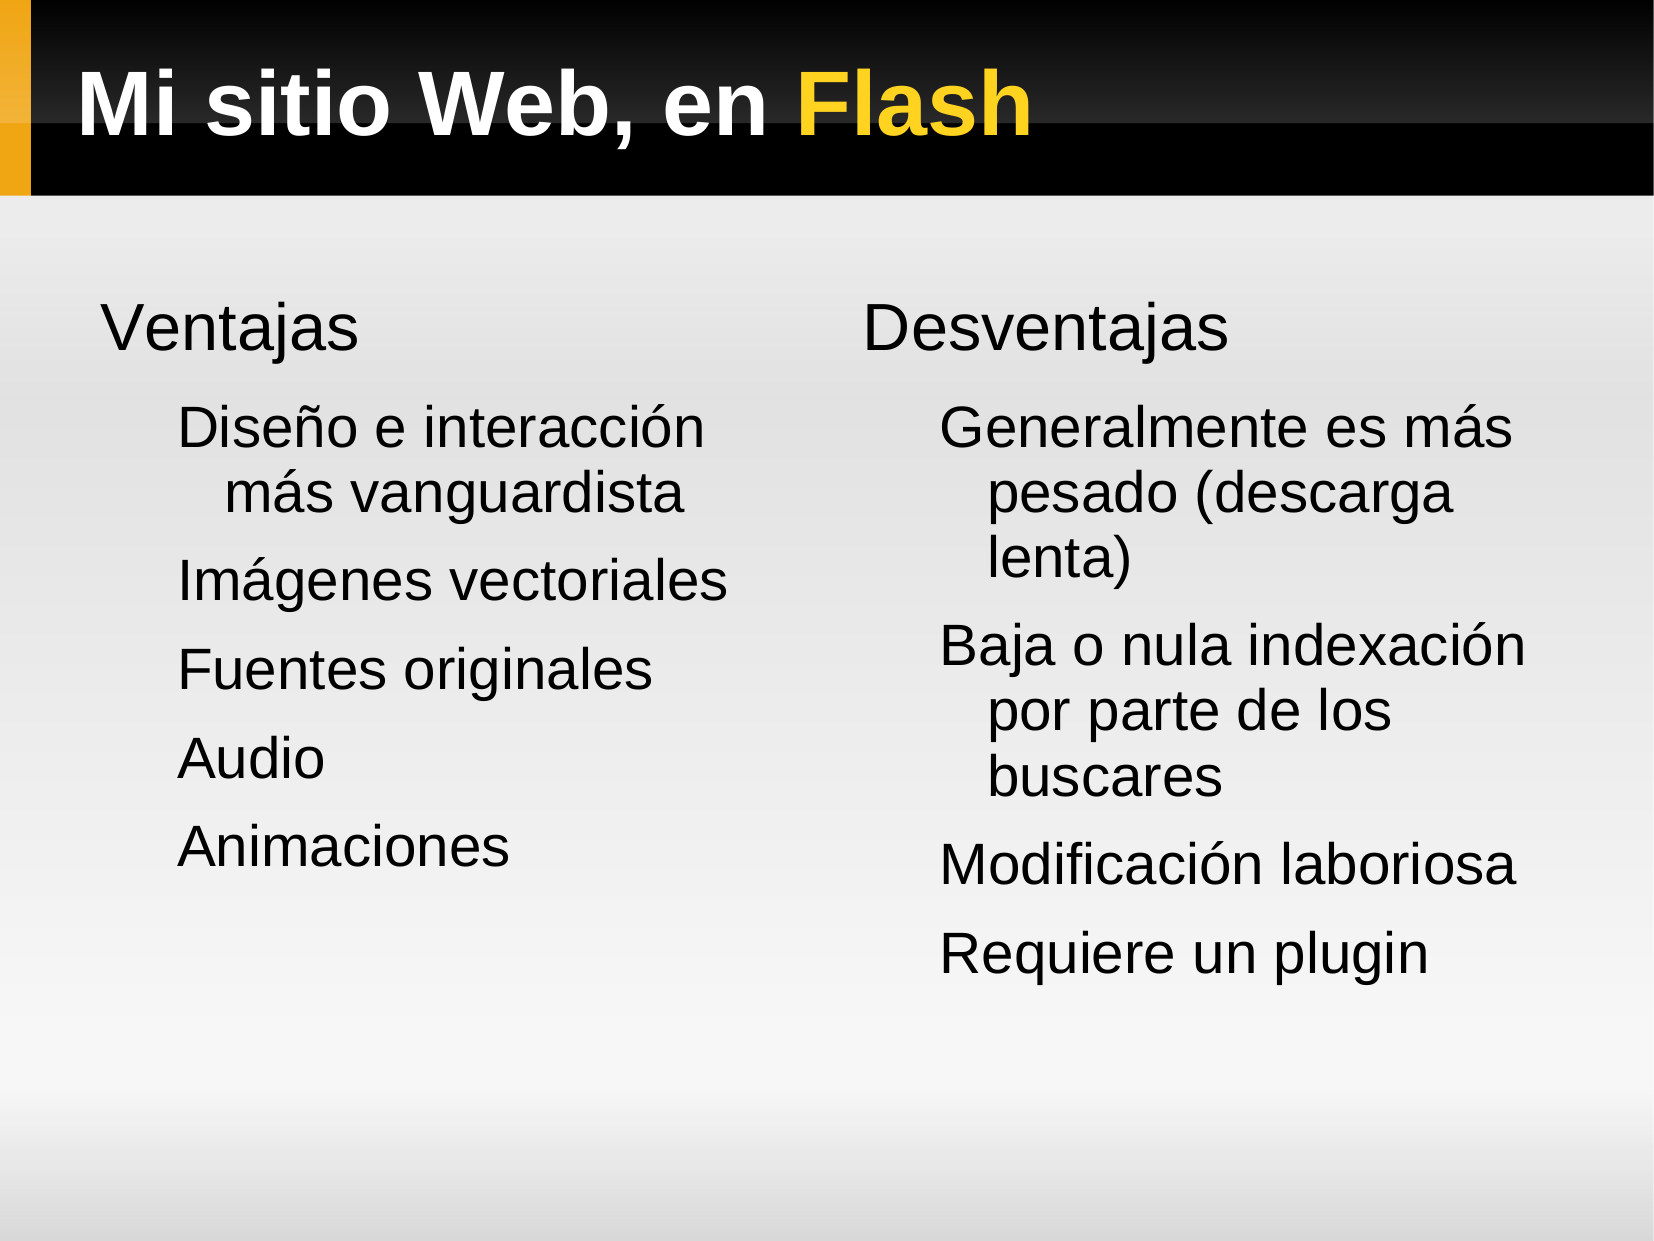

# Mi sitio Web, en Flash
Ventajas
Diseño e interacción más vanguardista
Imágenes vectoriales
Fuentes originales
Audio
Animaciones
Desventajas
Generalmente es más pesado (descarga lenta)
Baja o nula indexación por parte de los buscares
Modificación laboriosa
Requiere un plugin